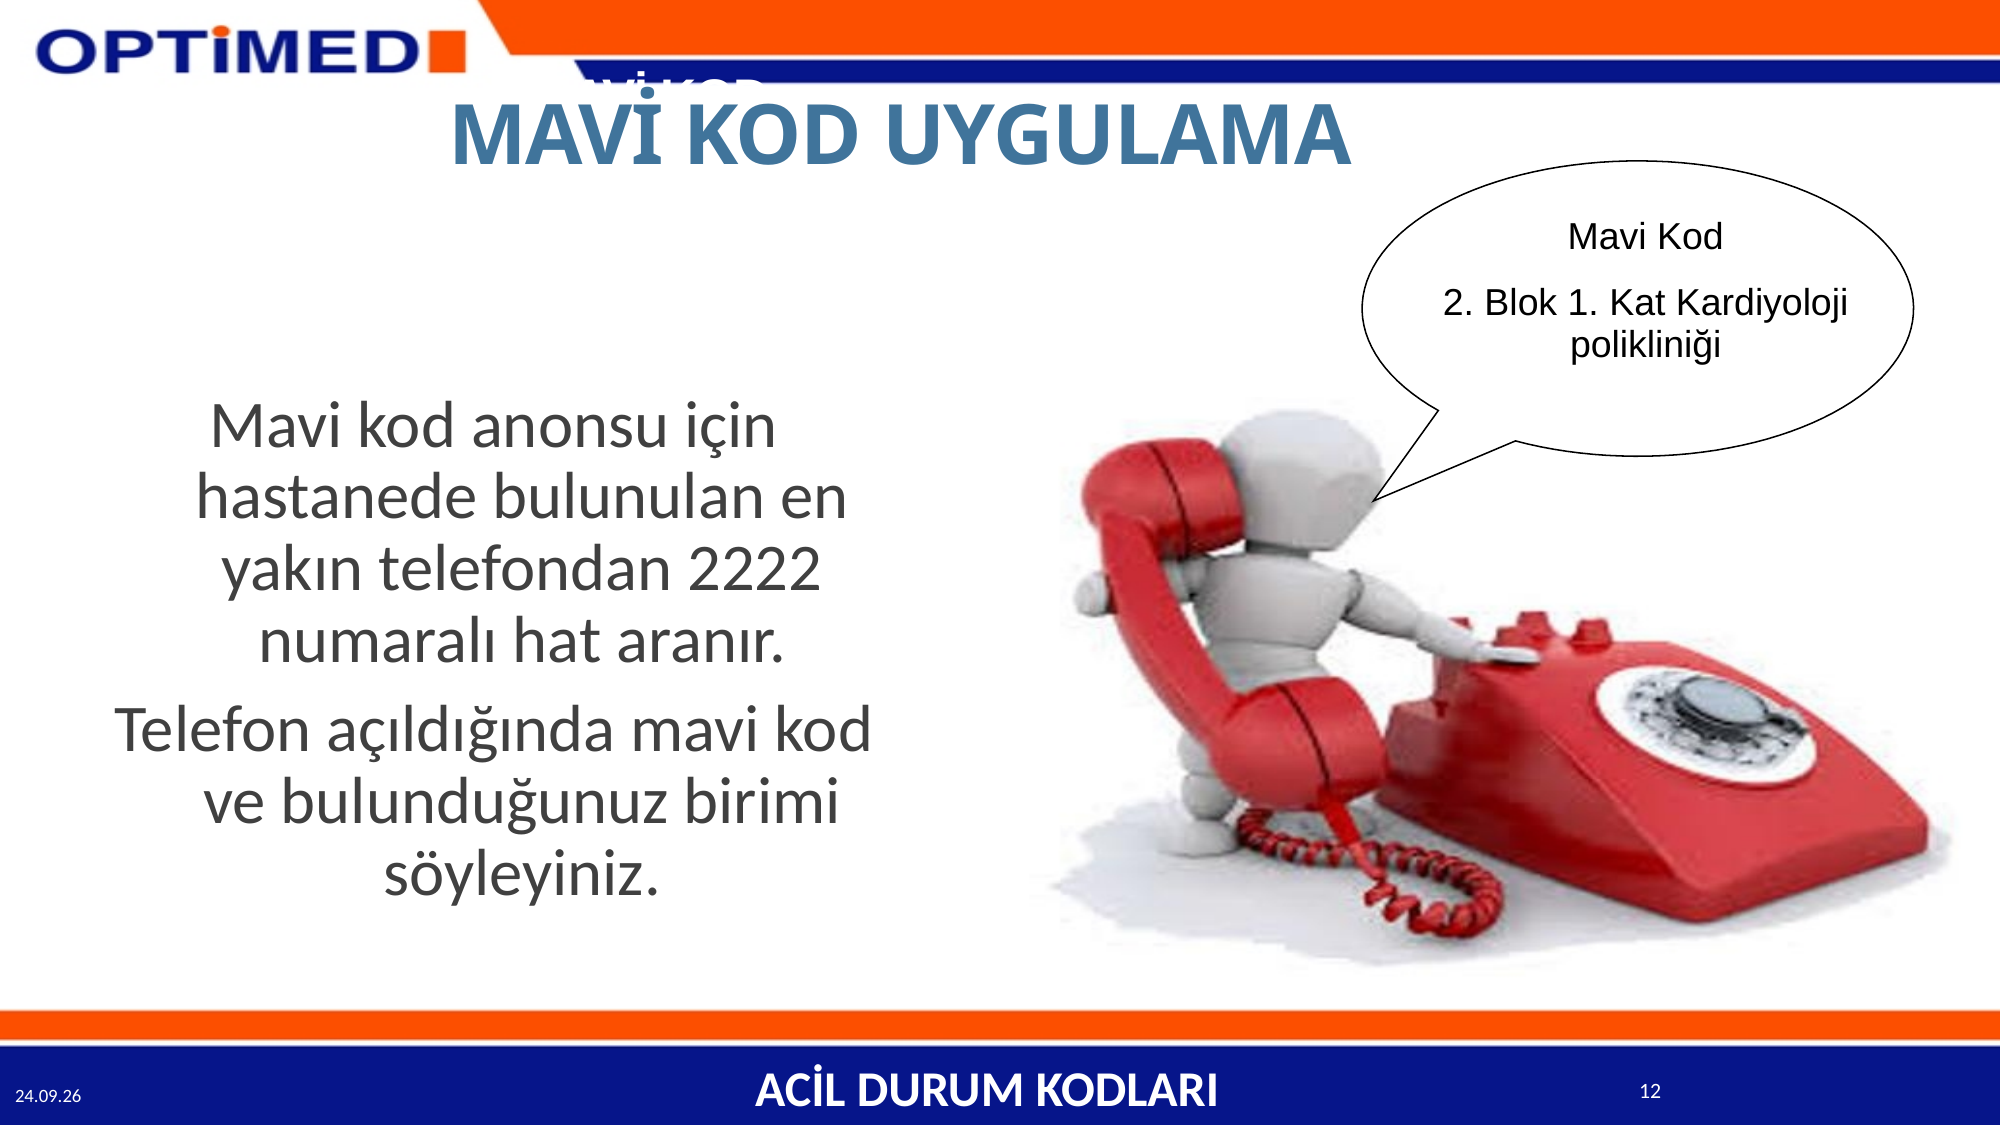

# MAVİ KOD
MAVİ KOD UYGULAMA
Mavi Kod
2. Blok 1. Kat Kardiyoloji polikliniği
Mavi kod anonsu için hastanede bulunulan en yakın telefondan 2222 numaralı hat aranır.
Telefon açıldığında mavi kod ve bulunduğunuz birimi söyleyiniz.
ACİL DURUM KODLARI